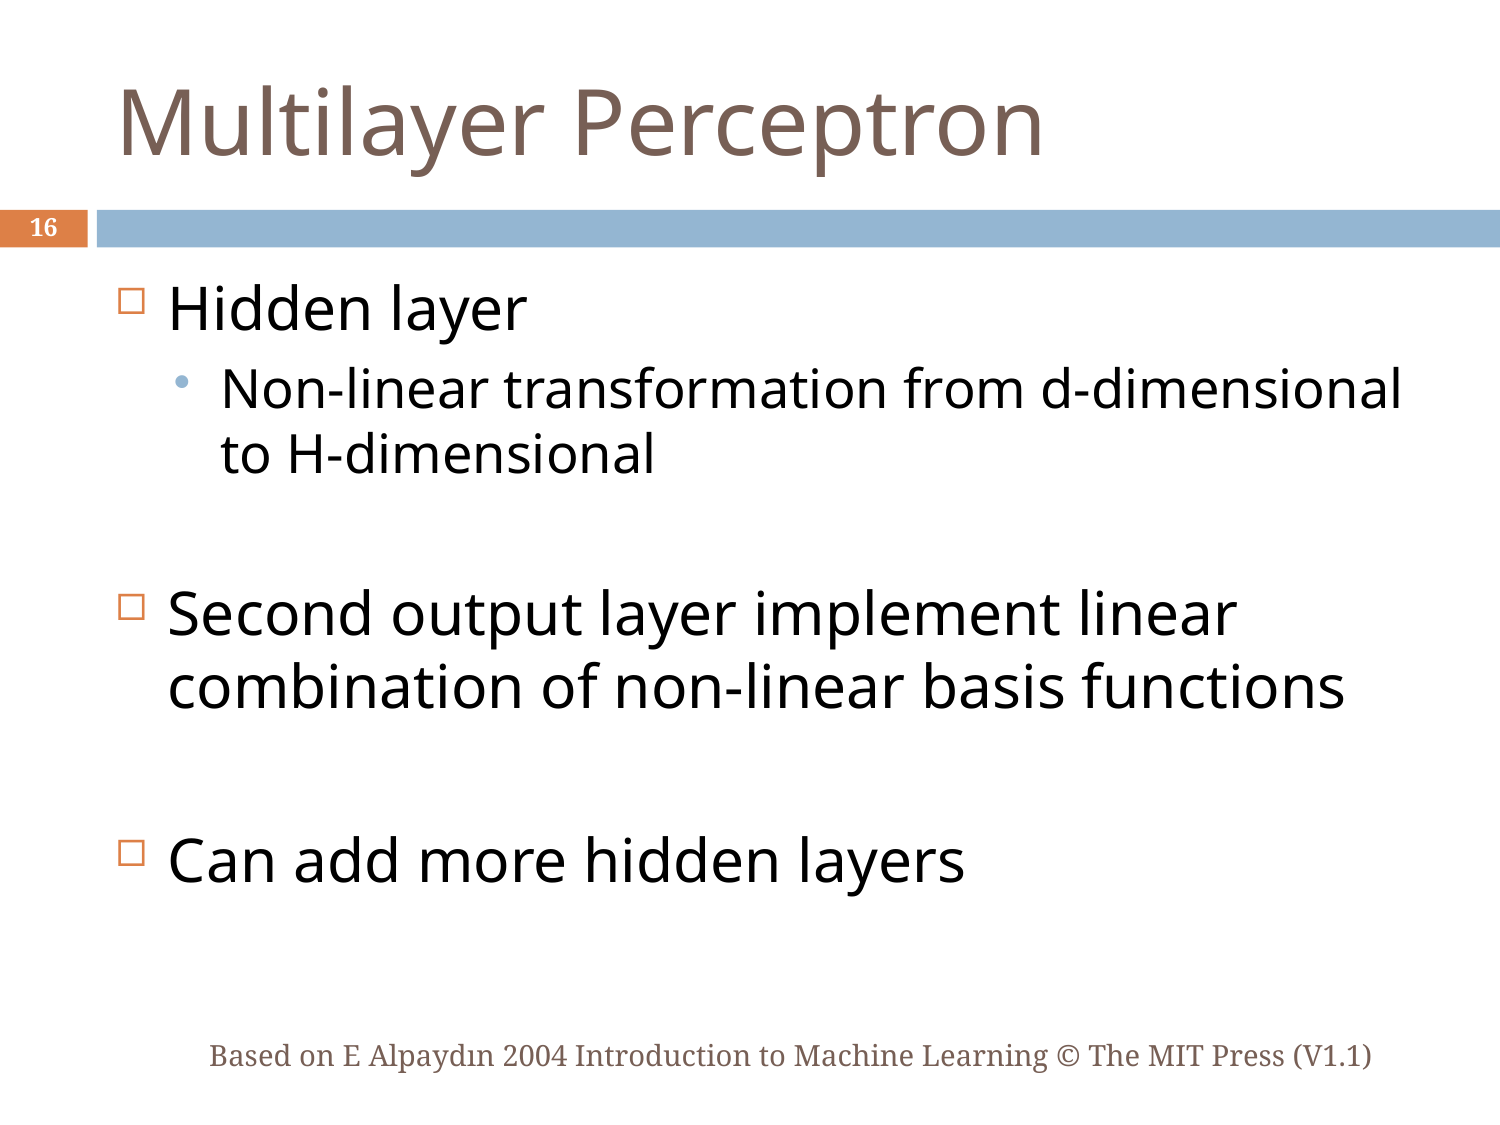

# Multilayer Perceptron
Hidden layer
Non-linear transformation from d-dimensional to H-dimensional
Second output layer implement linear combination of non-linear basis functions
Can add more hidden layers
Based on E Alpaydın 2004 Introduction to Machine Learning © The MIT Press (V1.1)